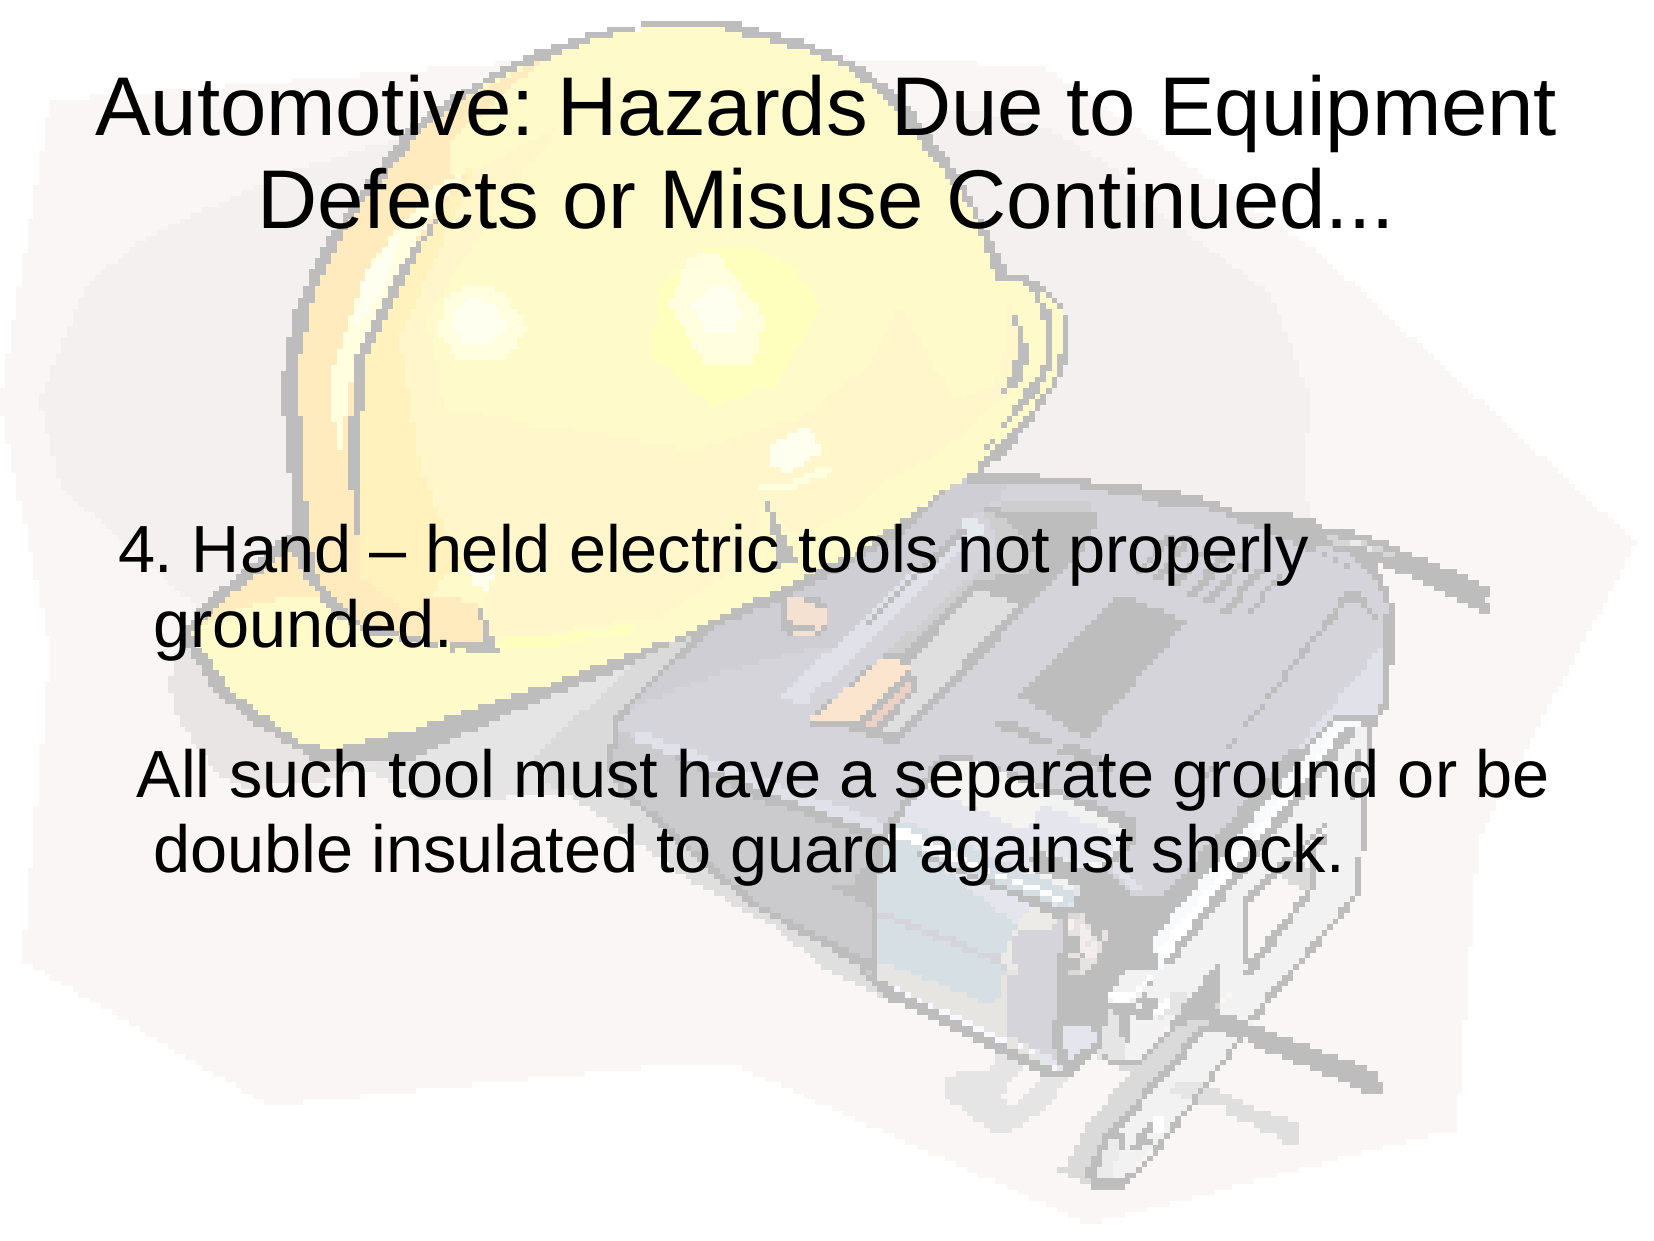

# Automotive: Hazards Due to Equipment Defects or Misuse Continued...
4. Hand – held electric tools not properly grounded.
 All such tool must have a separate ground or be double insulated to guard against shock.